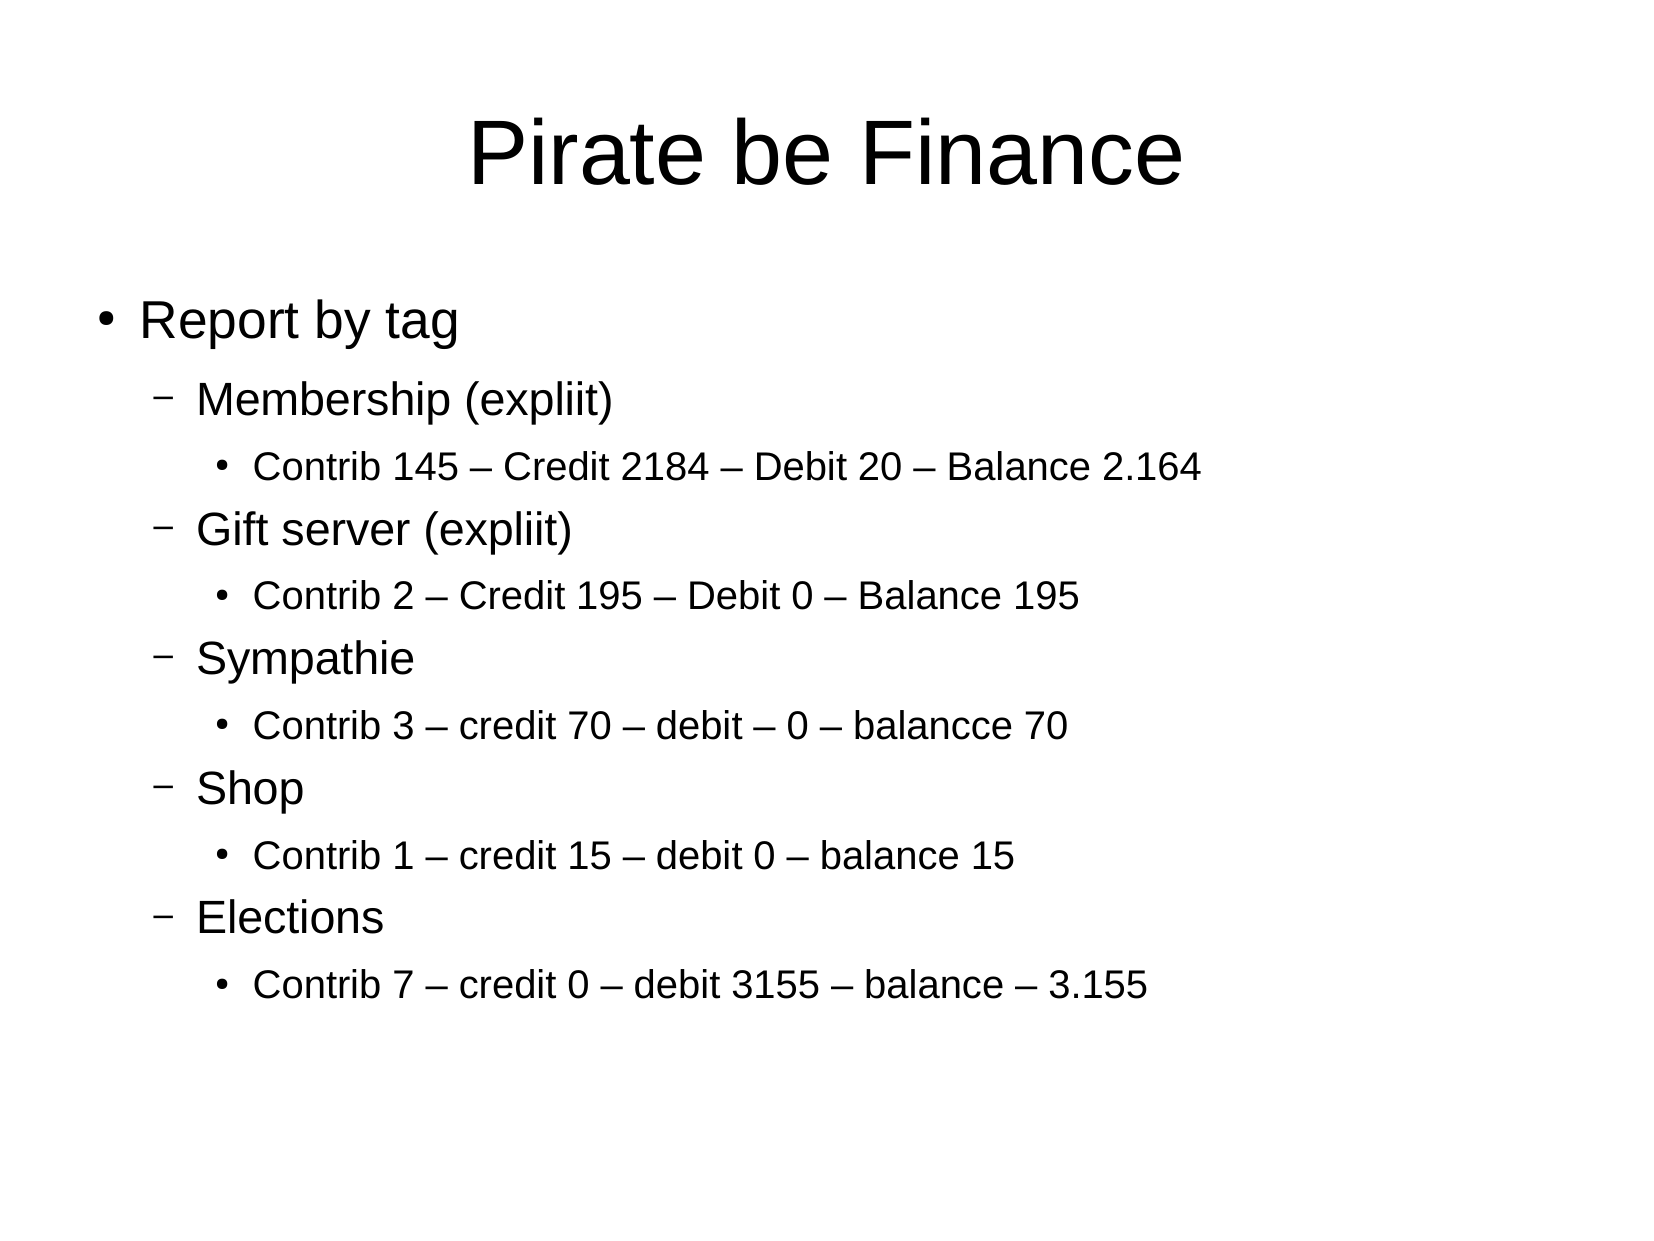

# Pirate be Finance
Report by tag
Membership (expliit)
Contrib 145 – Credit 2184 – Debit 20 – Balance 2.164
Gift server (expliit)
Contrib 2 – Credit 195 – Debit 0 – Balance 195
Sympathie
Contrib 3 – credit 70 – debit – 0 – balancce 70
Shop
Contrib 1 – credit 15 – debit 0 – balance 15
Elections
Contrib 7 – credit 0 – debit 3155 – balance – 3.155